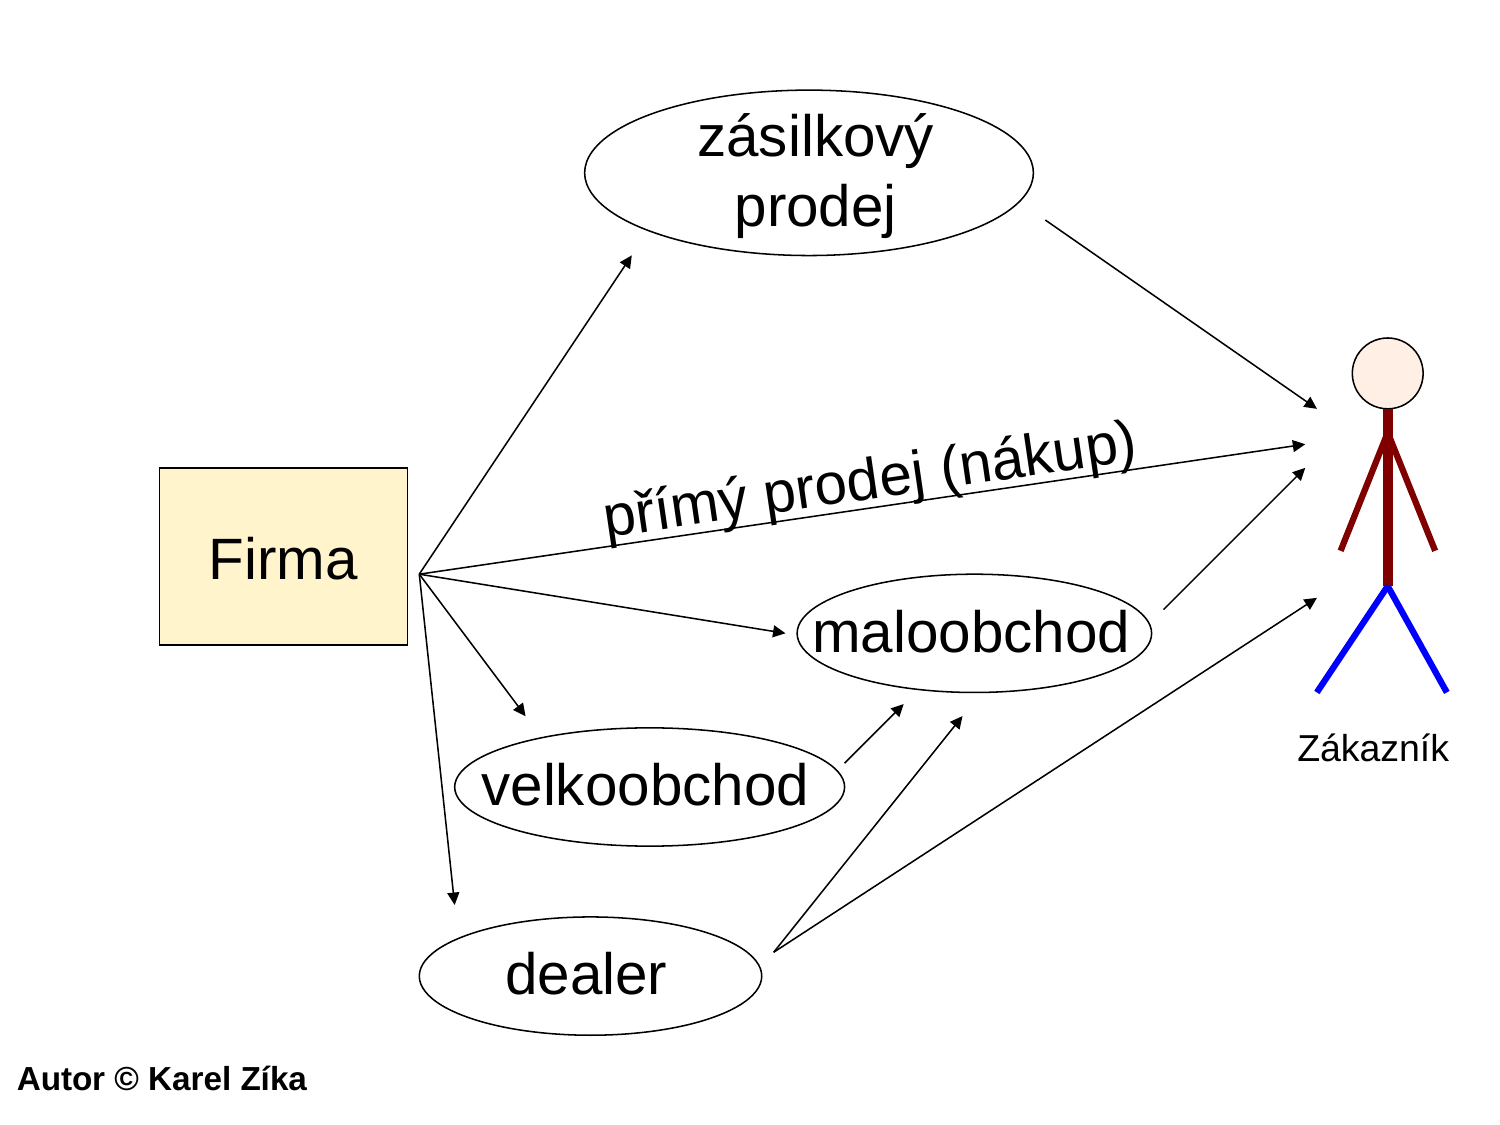

zásilkový
prodej
přímý prodej (nákup)
Firma
maloobchod
Zákazník
velkoobchod
dealer
Autor © Karel Zíka